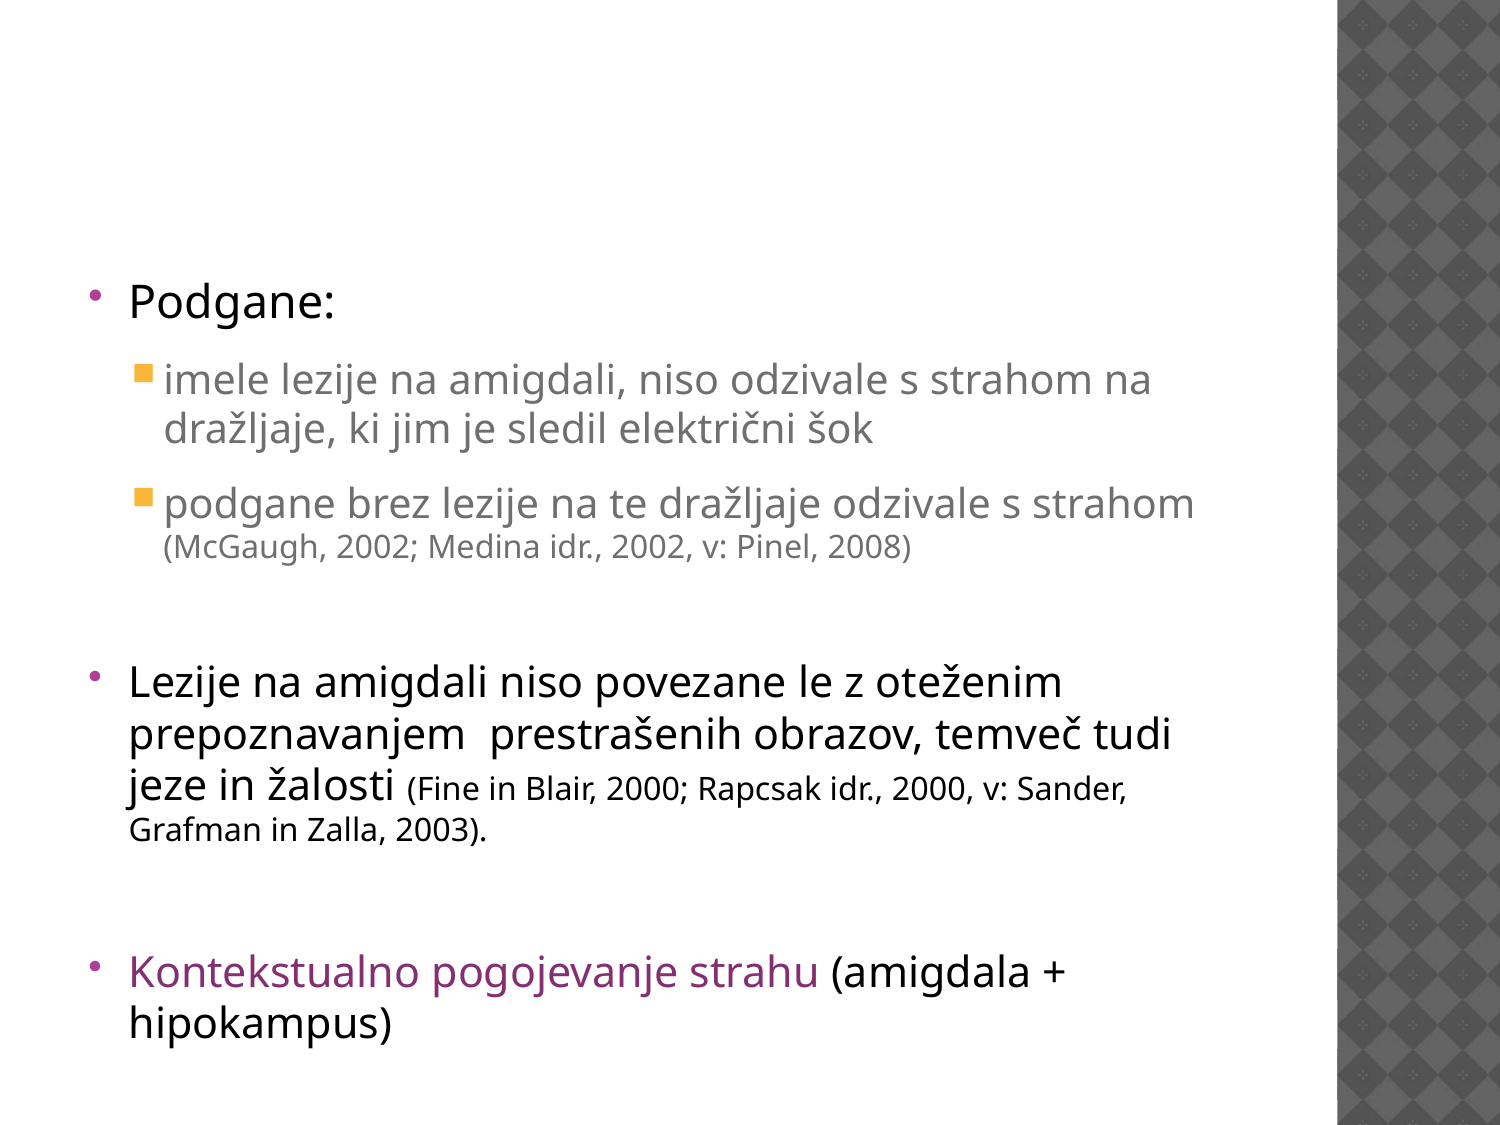

#
Podgane:
imele lezije na amigdali, niso odzivale s strahom na dražljaje, ki jim je sledil električni šok
podgane brez lezije na te dražljaje odzivale s strahom (McGaugh, 2002; Medina idr., 2002, v: Pinel, 2008)
Lezije na amigdali niso povezane le z oteženim prepoznavanjem prestrašenih obrazov, temveč tudi jeze in žalosti (Fine in Blair, 2000; Rapcsak idr., 2000, v: Sander, Grafman in Zalla, 2003).
Kontekstualno pogojevanje strahu (amigdala + hipokampus)